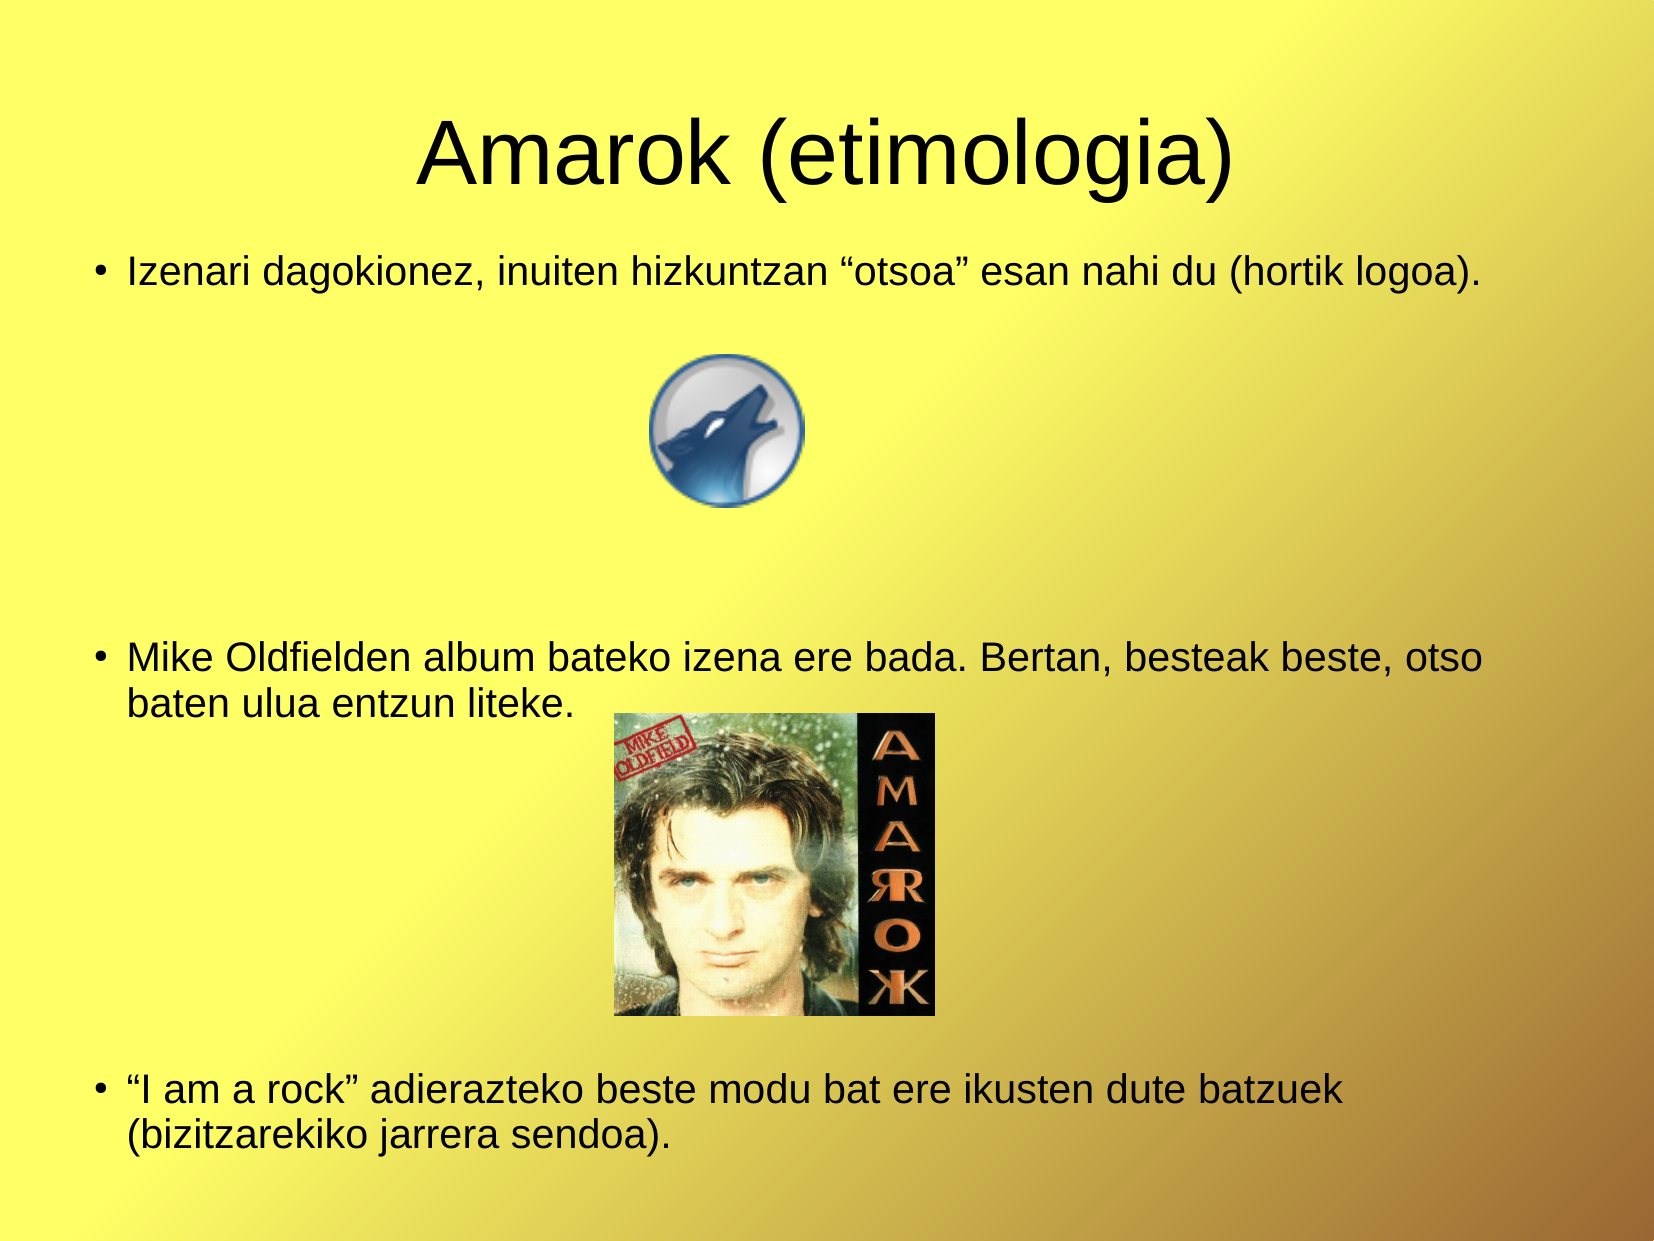

# Amarok (etimologia)
Izenari dagokionez, inuiten hizkuntzan “otsoa” esan nahi du (hortik logoa).
Mike Oldfielden album bateko izena ere bada. Bertan, besteak beste, otso baten ulua entzun liteke.
“I am a rock” adierazteko beste modu bat ere ikusten dute batzuek (bizitzarekiko jarrera sendoa).